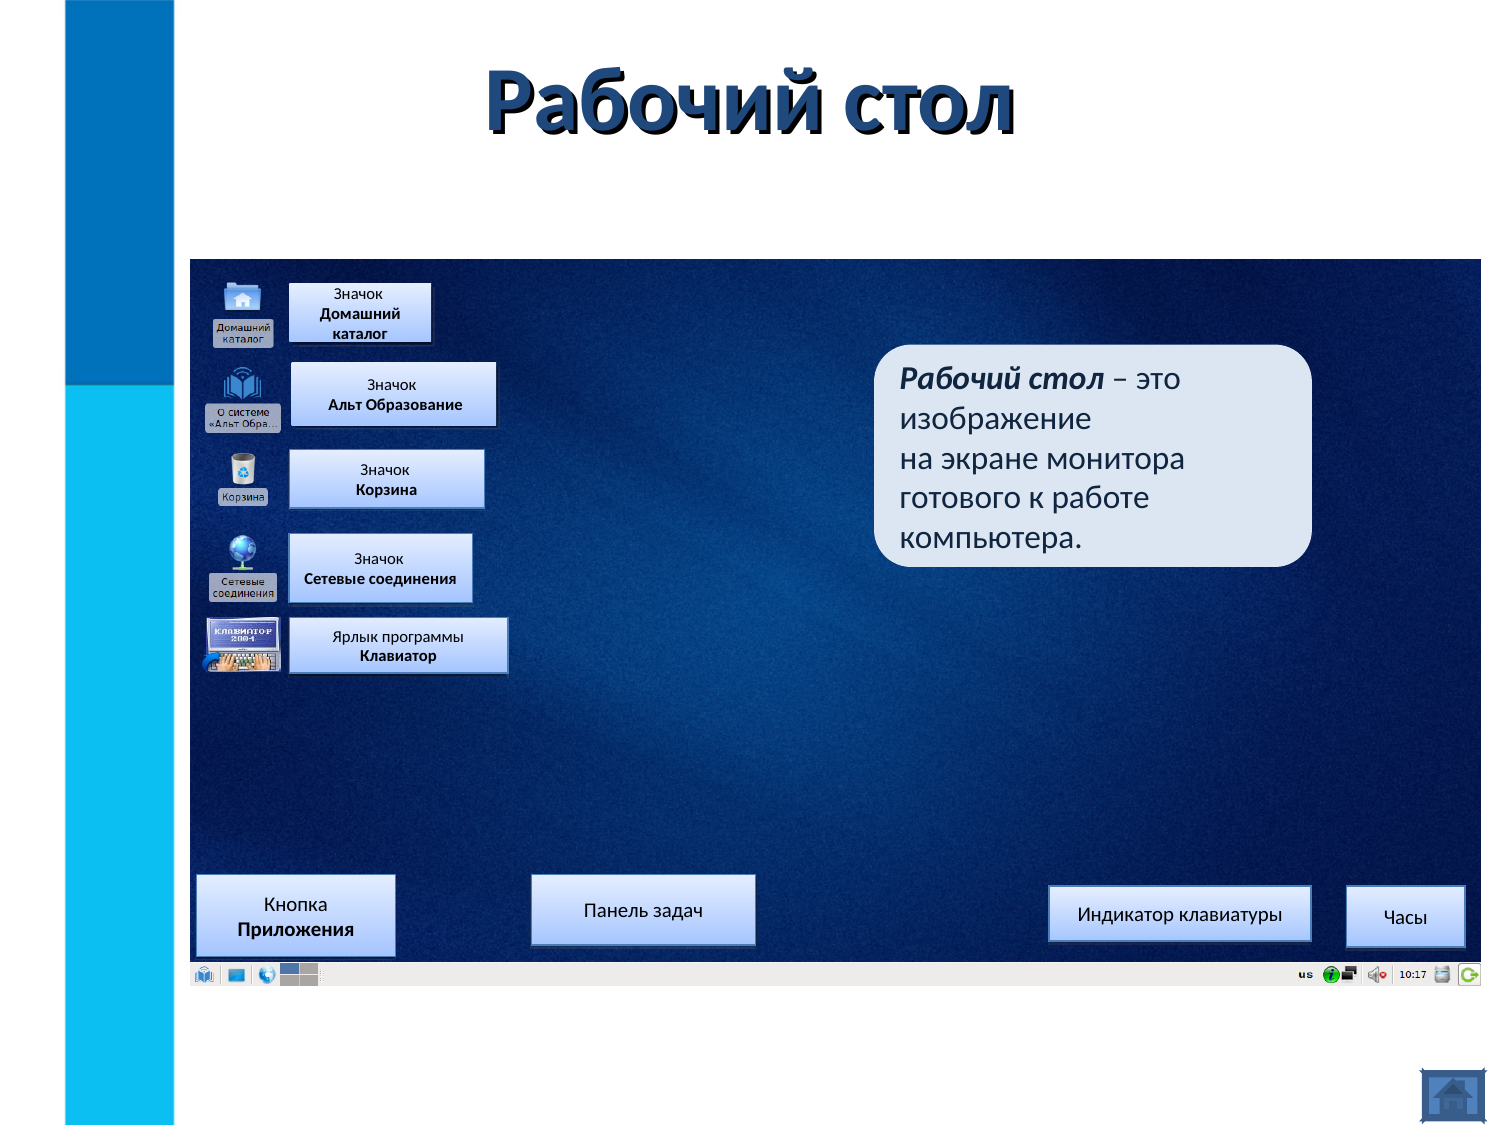

# Рабочий стол
Значок
Домашний каталог
Рабочий стол – это изображение
на экране монитора готового к работе компьютера.
Значок
 Альт Образование
Значок
Корзина
Значок
Сетевые соединения
Ярлык программы Клавиатор
Кнопка Приложения
Панель задач
Индикатор клавиатуры
Часы